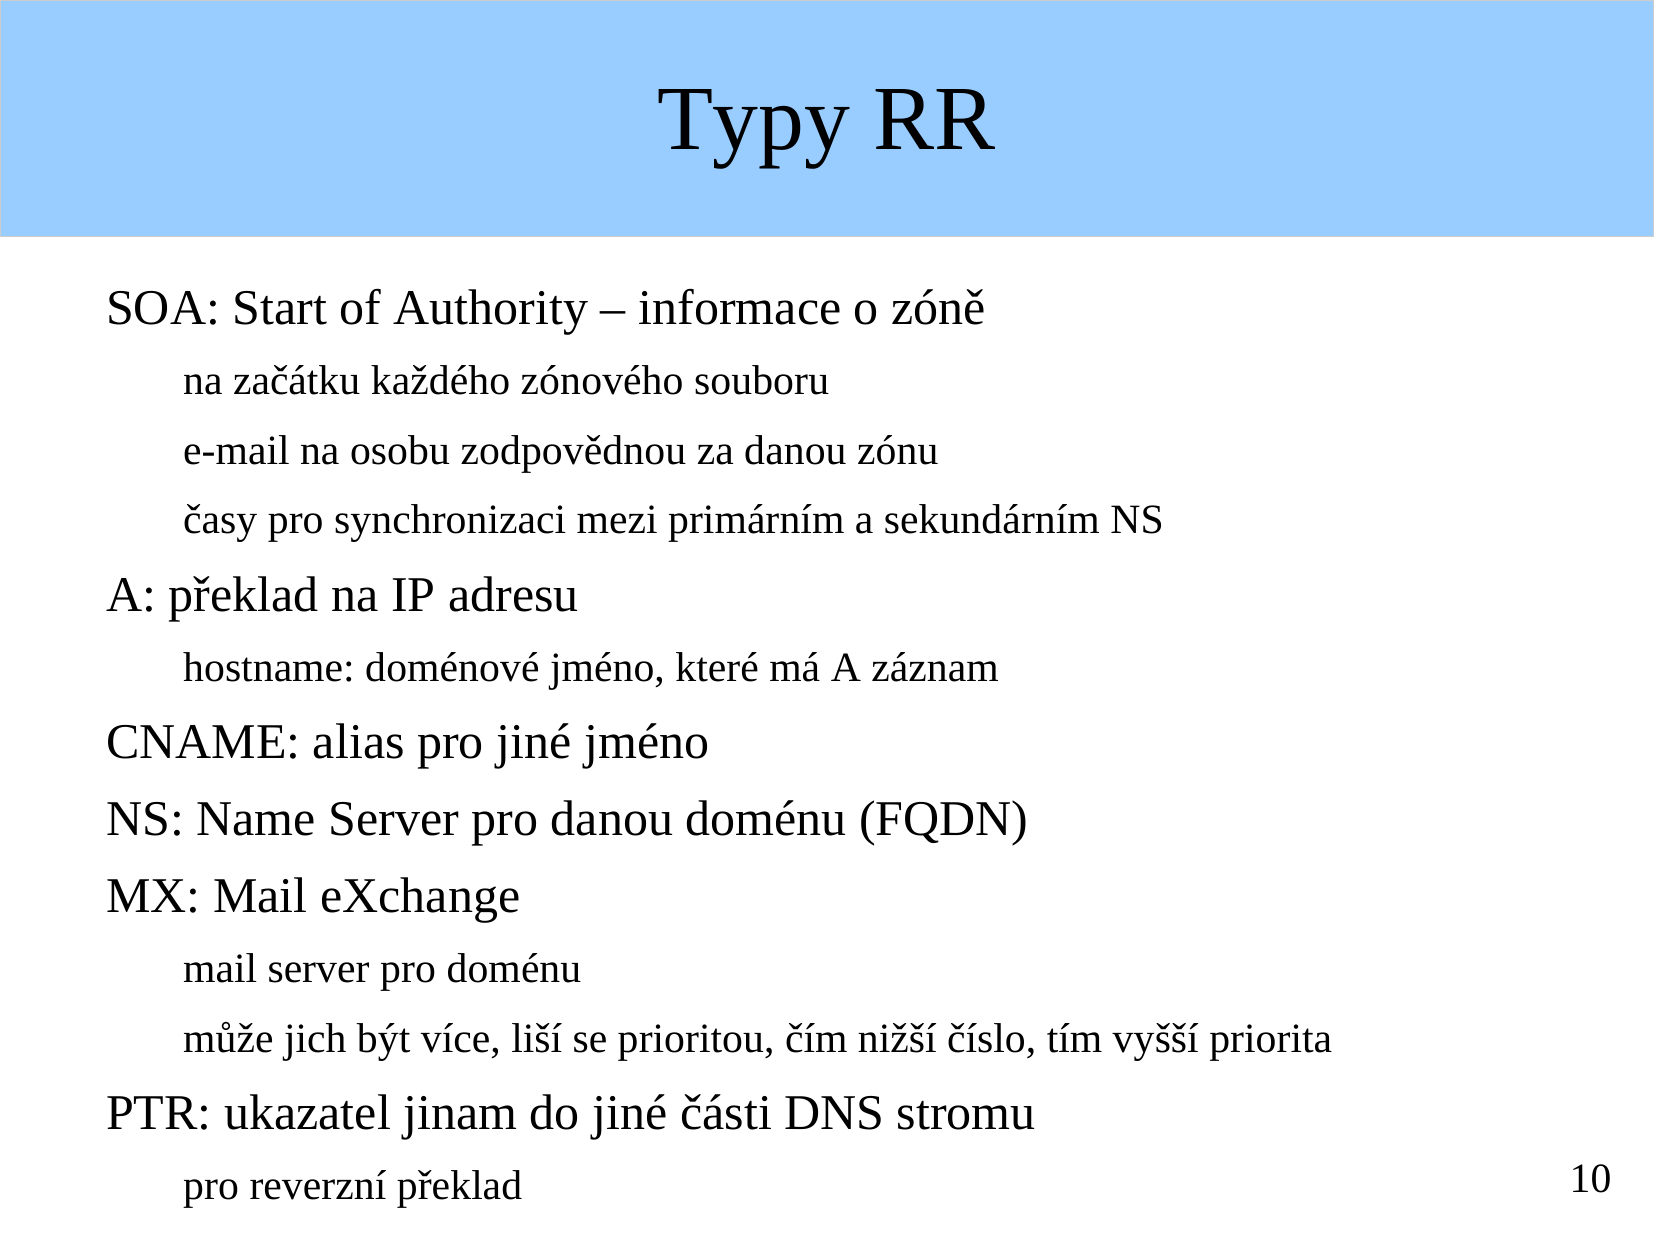

# Typy RR
SOA: Start of Authority – informace o zóně
na začátku každého zónového souboru
e-mail na osobu zodpovědnou za danou zónu
časy pro synchronizaci mezi primárním a sekundárním NS
A: překlad na IP adresu
hostname: doménové jméno, které má A záznam
CNAME: alias pro jiné jméno
NS: Name Server pro danou doménu (FQDN)
MX: Mail eXchange
mail server pro doménu
může jich být více, liší se prioritou, čím nižší číslo, tím vyšší priorita
PTR: ukazatel jinam do jiné části DNS stromu
pro reverzní překlad